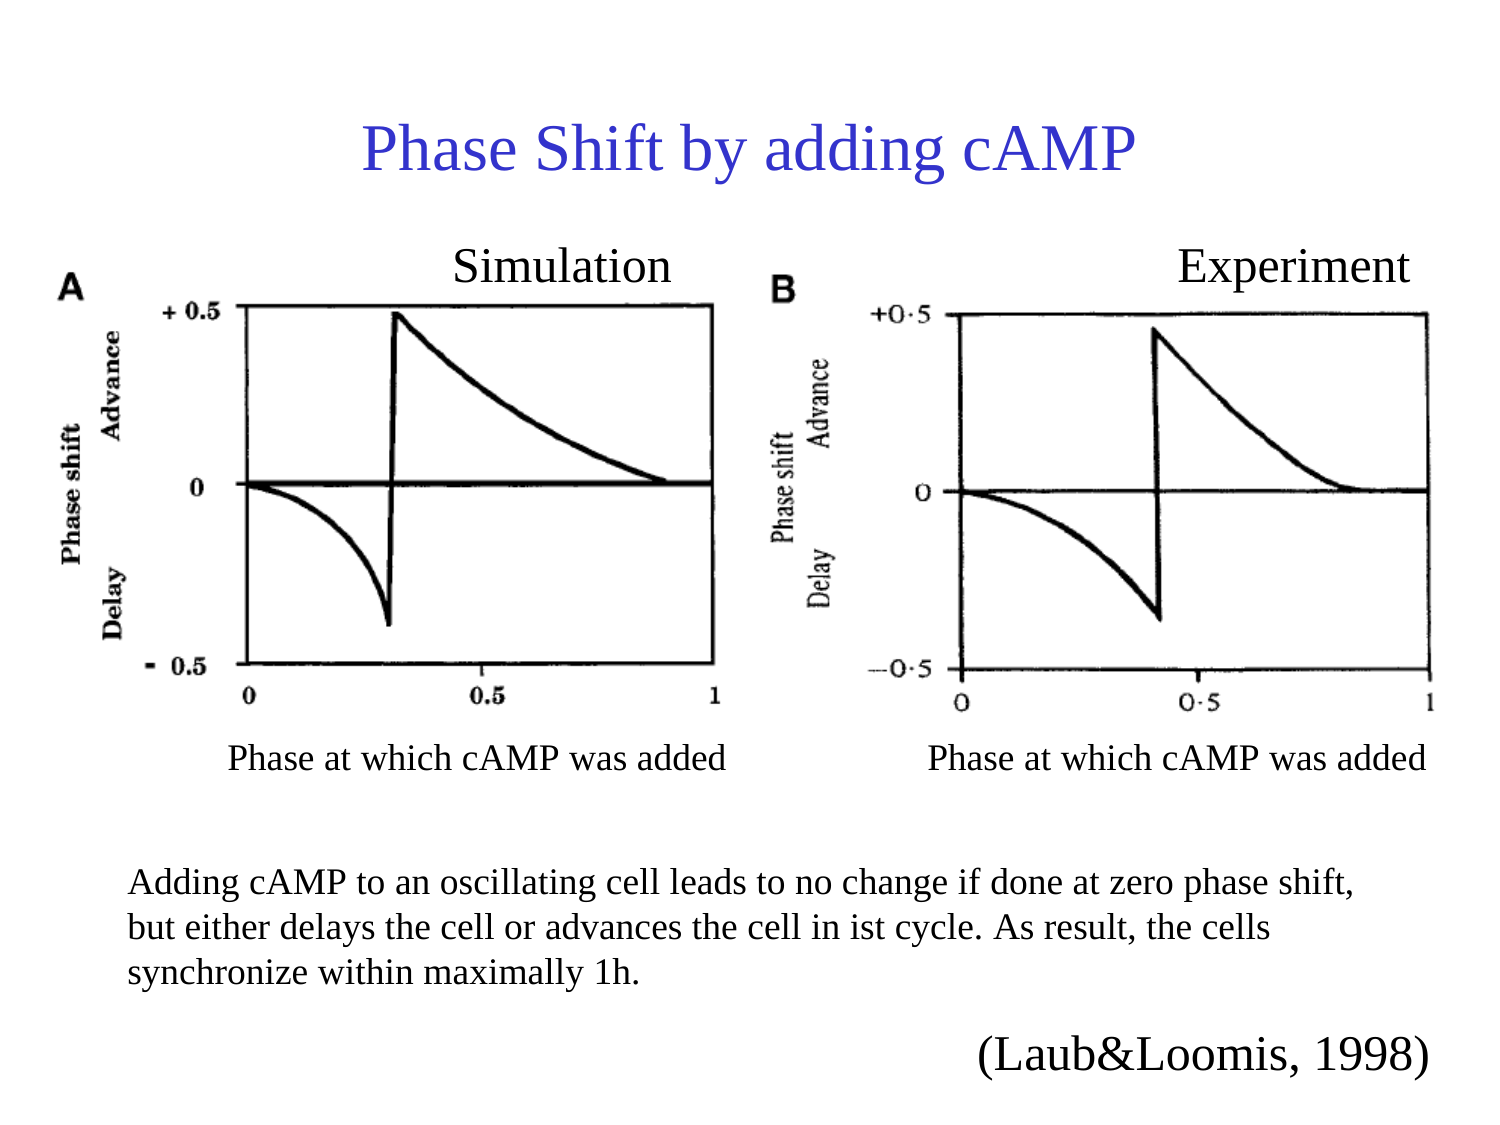

# Phase Shift by adding cAMP
Simulation
Experiment
Phase at which cAMP was added
Phase at which cAMP was added
Adding cAMP to an oscillating cell leads to no change if done at zero phase shift, but either delays the cell or advances the cell in ist cycle. As result, the cells synchronize within maximally 1h.
(Laub&Loomis, 1998)